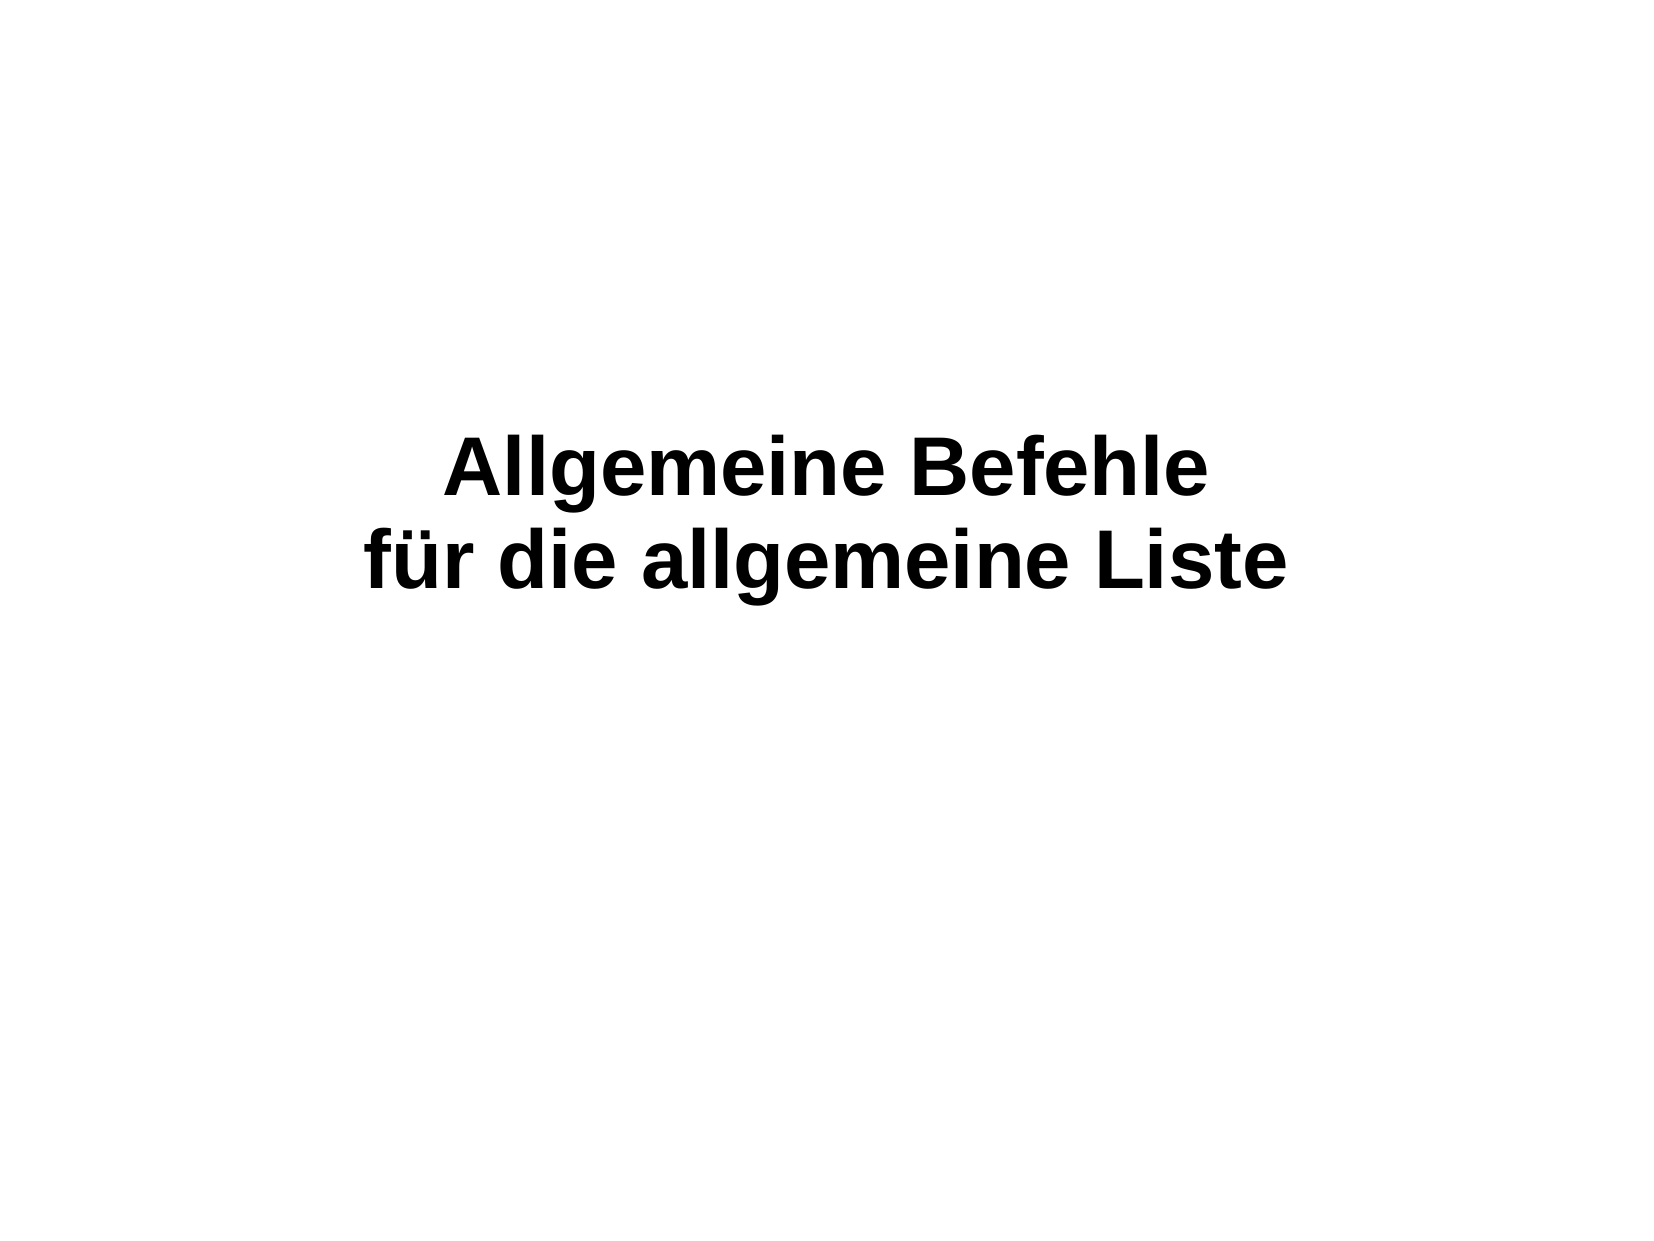

# Allgemeine Befehle für die allgemeine Liste